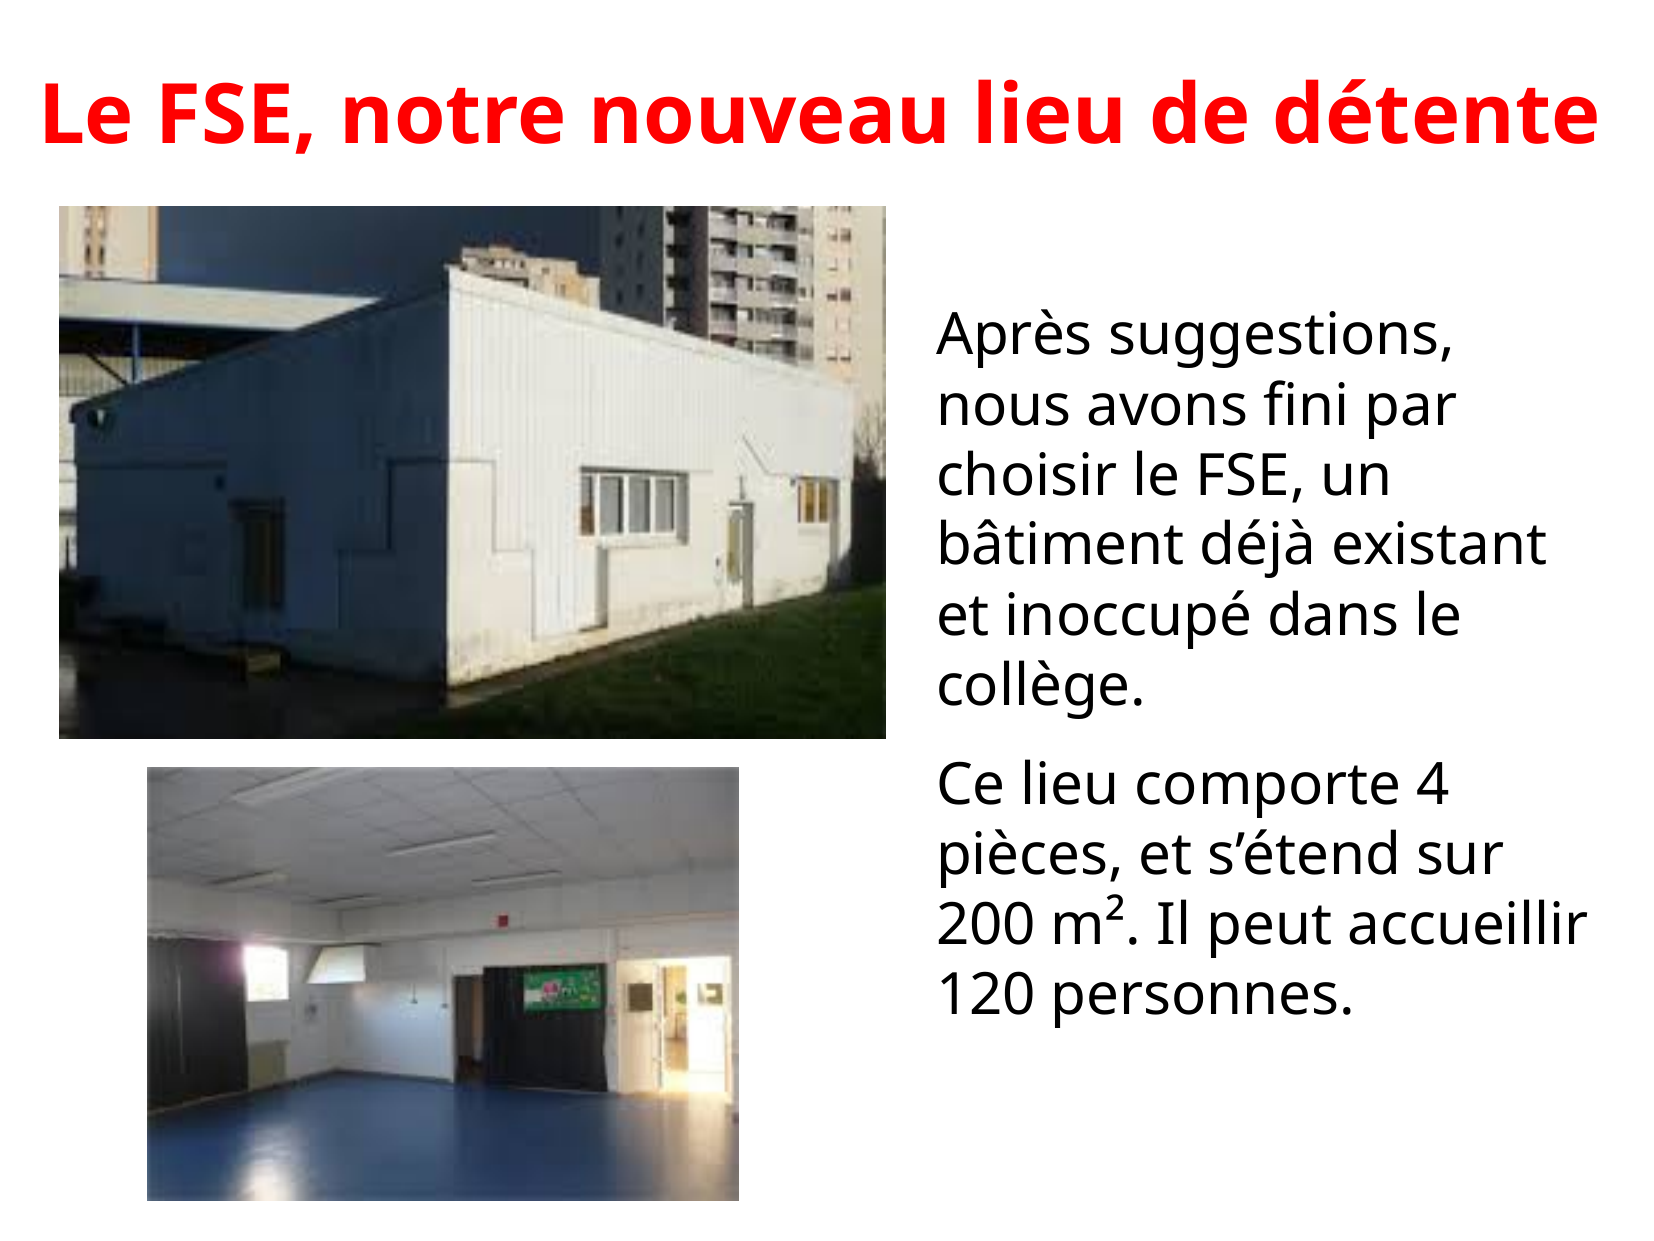

# Le FSE, notre nouveau lieu de détente
Après suggestions, nous avons fini par choisir le FSE, un bâtiment déjà existant et inoccupé dans le collège.
Ce lieu comporte 4 pièces, et s’étend sur 200 m². Il peut accueillir 120 personnes.